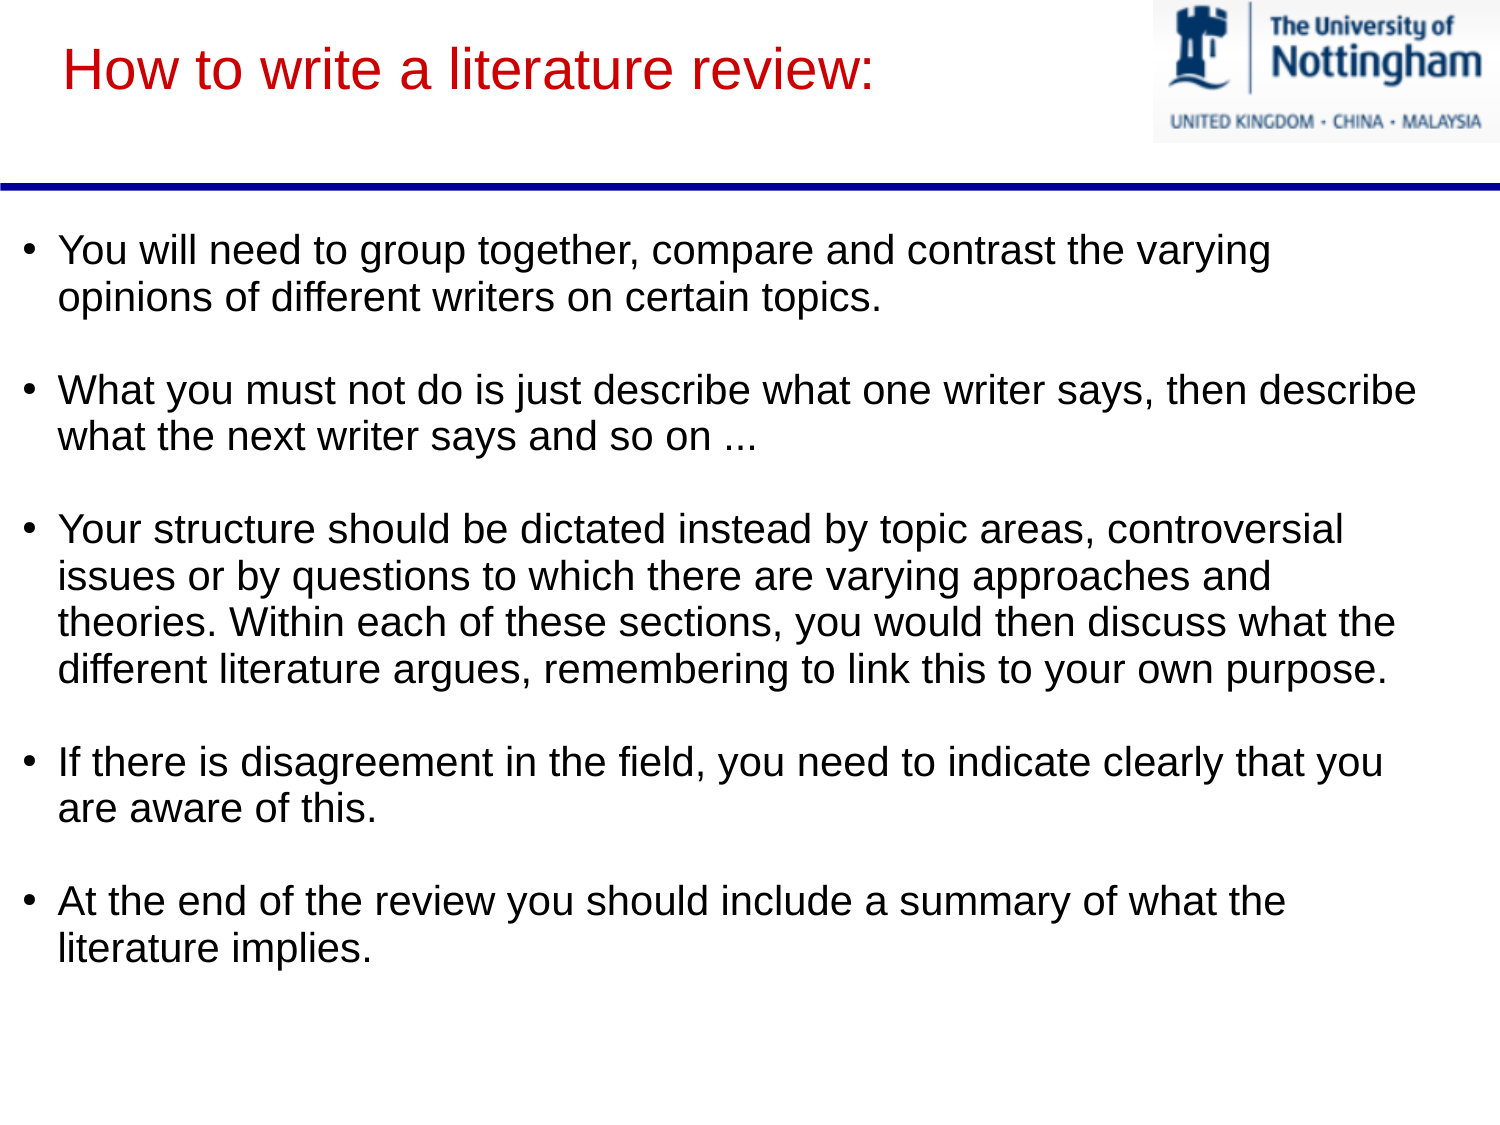

How to write a literature review:
You will need to group together, compare and contrast the varying opinions of different writers on certain topics.
What you must not do is just describe what one writer says, then describe what the next writer says and so on ...
Your structure should be dictated instead by topic areas, controversial issues or by questions to which there are varying approaches and theories. Within each of these sections, you would then discuss what the different literature argues, remembering to link this to your own purpose.
If there is disagreement in the field, you need to indicate clearly that you are aware of this.
At the end of the review you should include a summary of what the literature implies.